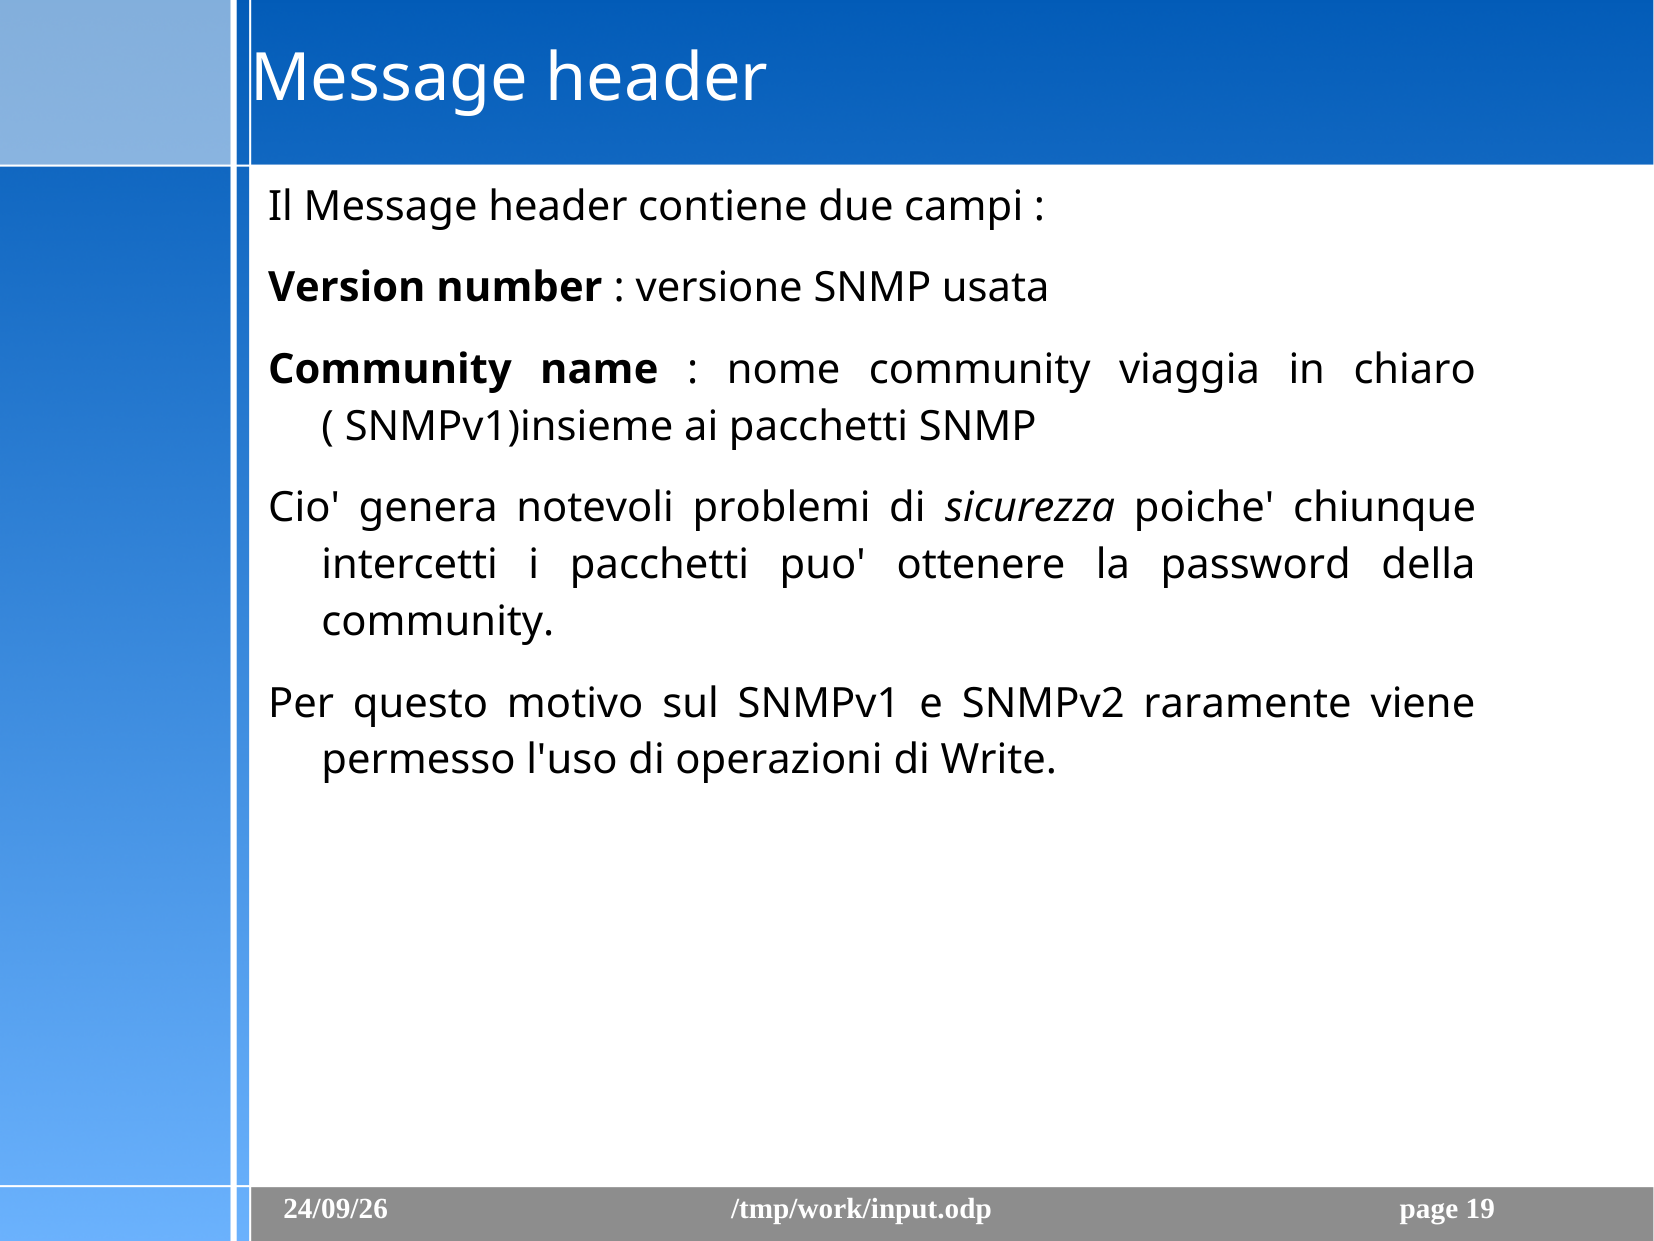

# Message header
Il Message header contiene due campi :
Version number : versione SNMP usata
Community name : nome community viaggia in chiaro ( SNMPv1)insieme ai pacchetti SNMP
Cio' genera notevoli problemi di sicurezza poiche' chiunque intercetti i pacchetti puo' ottenere la password della community.
Per questo motivo sul SNMPv1 e SNMPv2 raramente viene permesso l'uso di operazioni di Write.